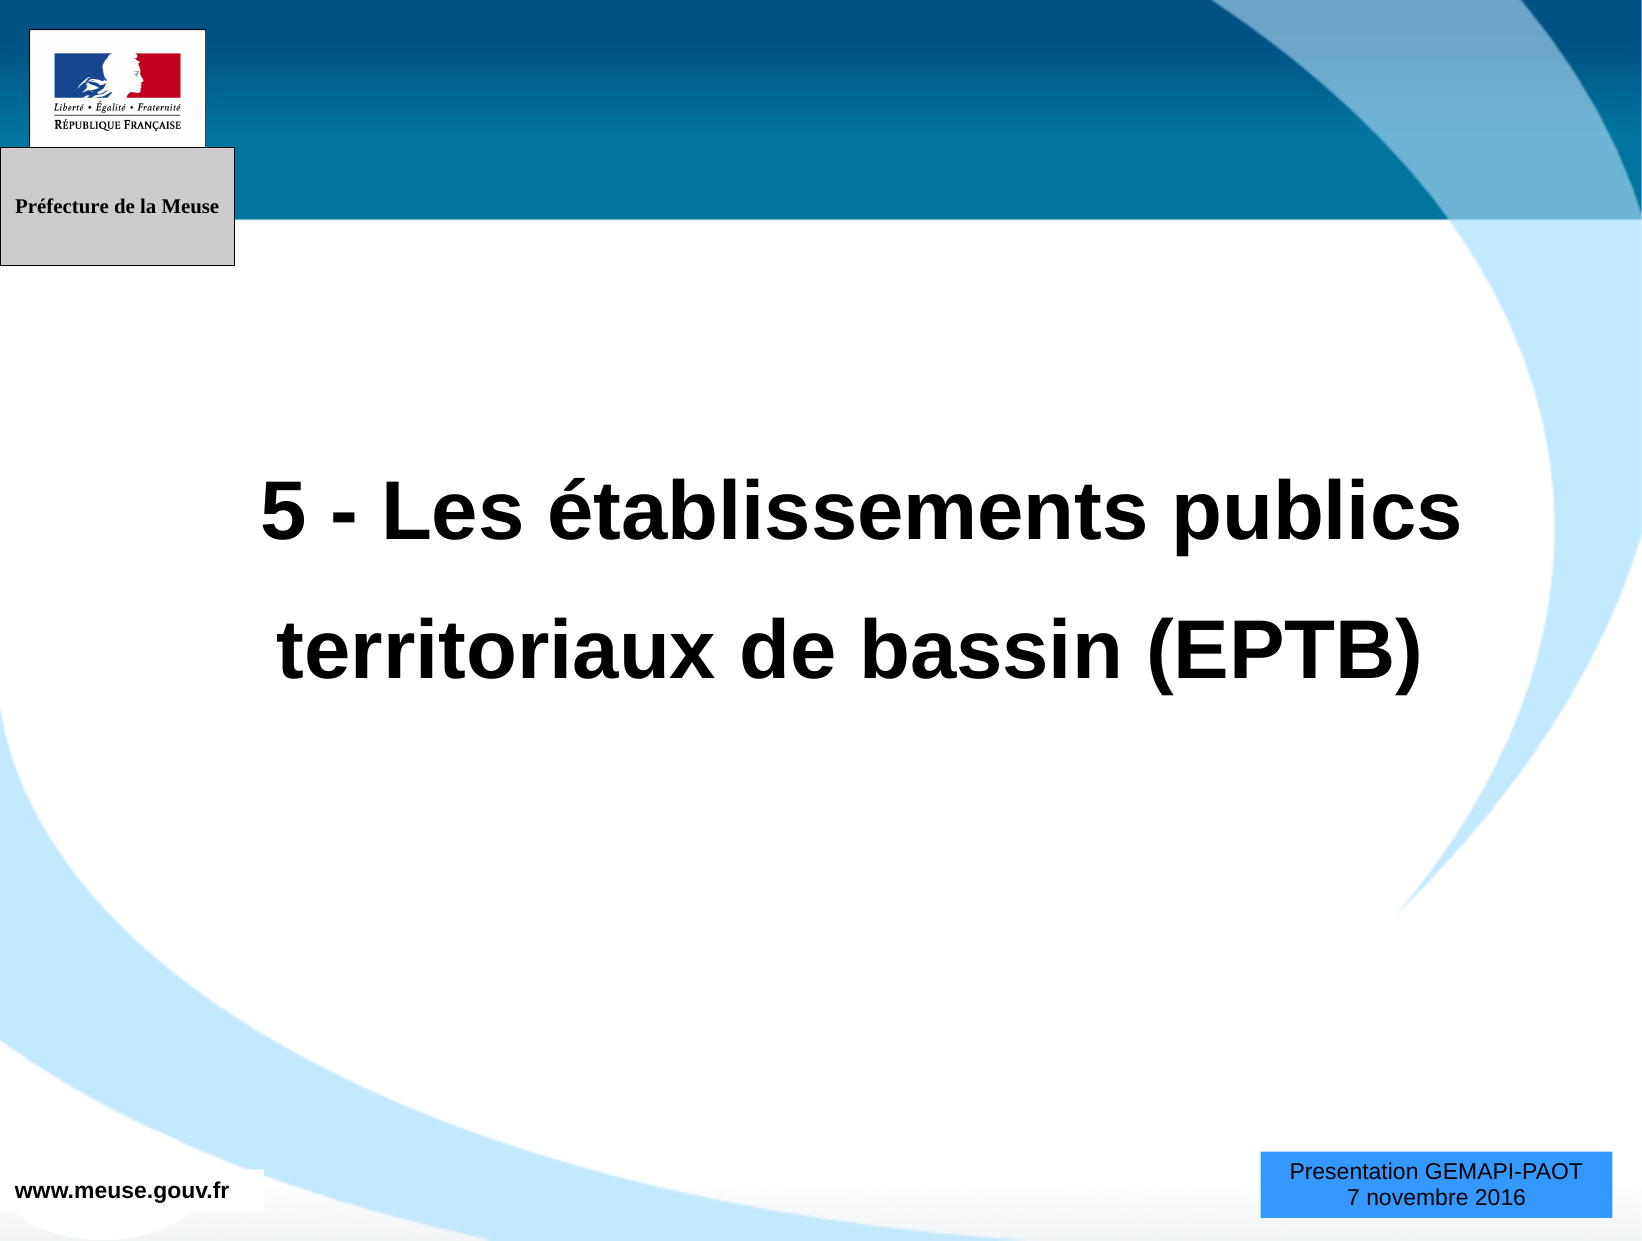

# 5 - Les établissements publics territoriaux de bassin (EPTB)